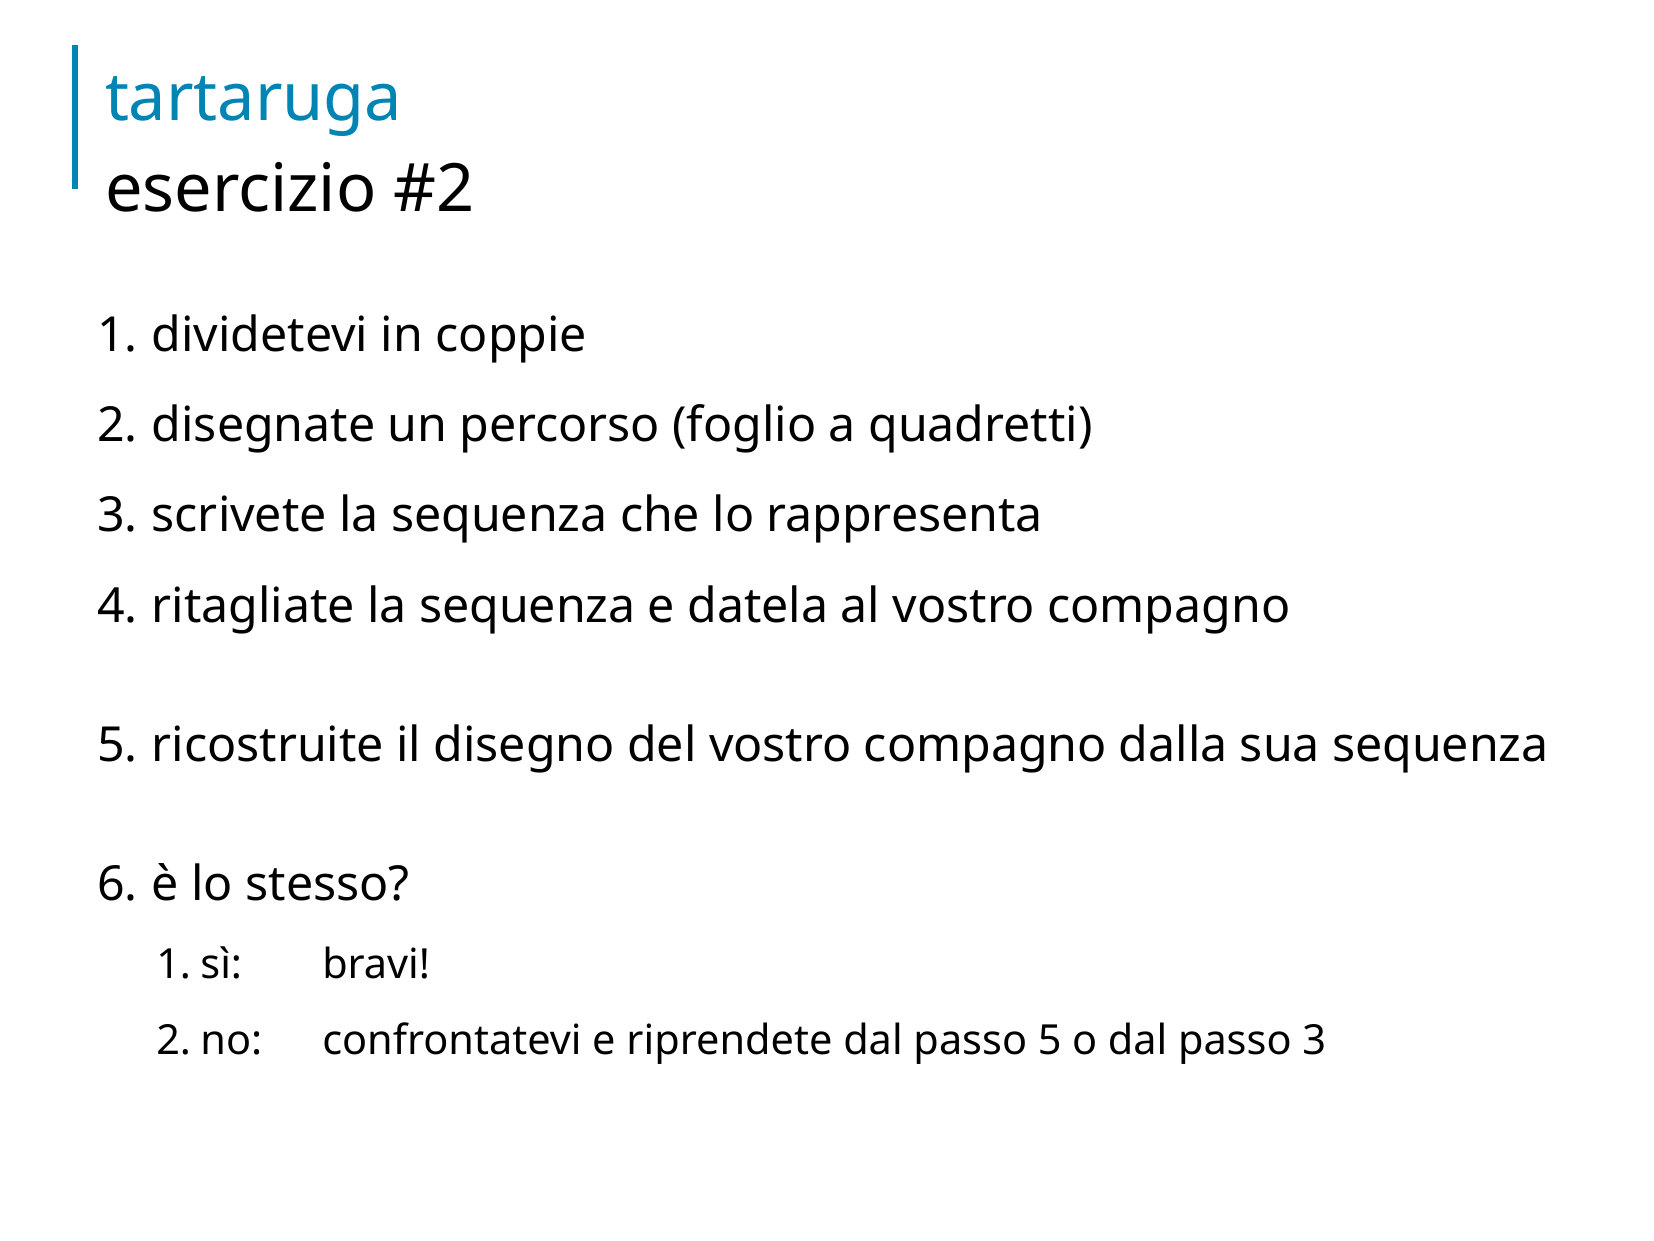

# tartaruga esercizio #2
dividetevi in coppie
disegnate un percorso (foglio a quadretti)
scrivete la sequenza che lo rappresenta
ritagliate la sequenza e datela al vostro compagno
ricostruite il disegno del vostro compagno dalla sua sequenza
è lo stesso?
sì:	bravi!
no:	confrontatevi e riprendete dal passo 5 o dal passo 3